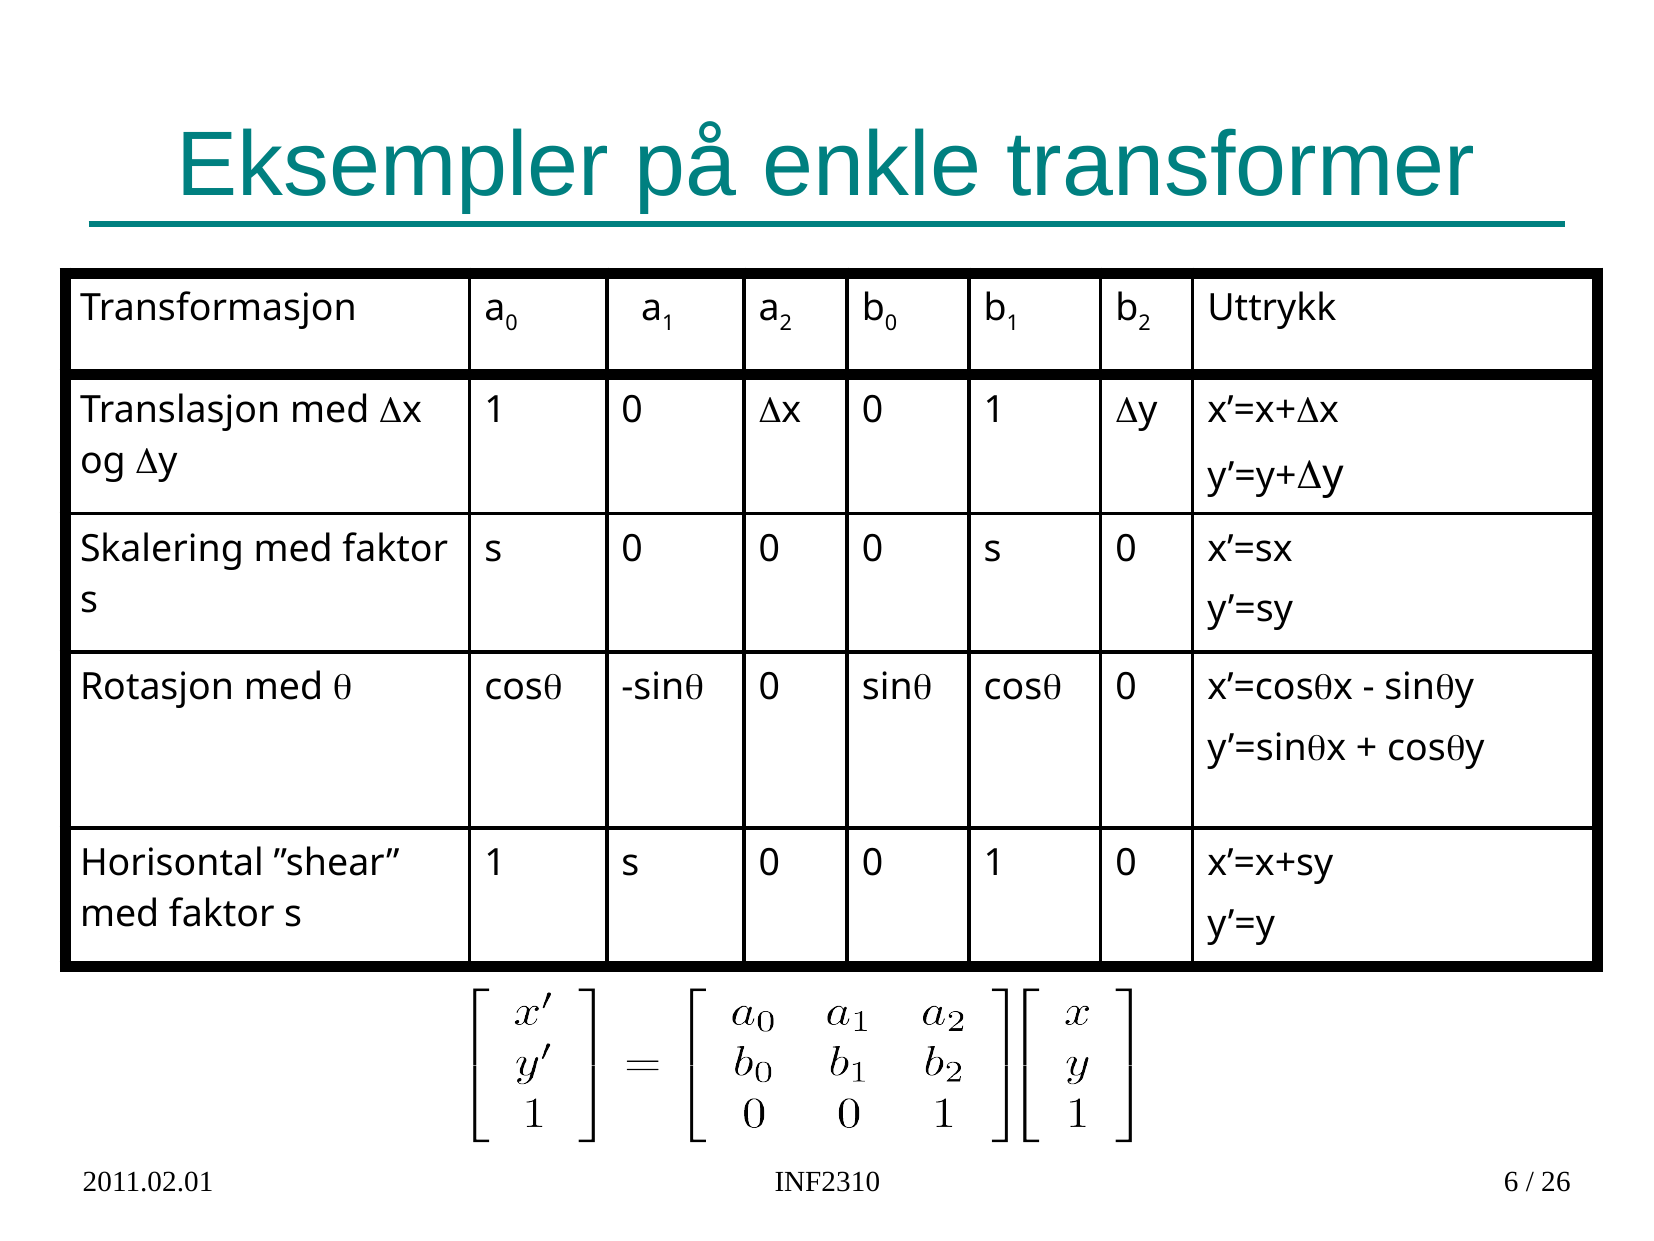

# Eksempler på enkle transformer
| Transformasjon | a0 | a1 | a2 | b0 | b1 | b2 | Uttrykk |
| --- | --- | --- | --- | --- | --- | --- | --- |
| Translasjon med x og y | 1 | 0 | x | 0 | 1 | y | x’=x+x y’=y+y |
| Skalering med faktor s | s | 0 | 0 | 0 | s | 0 | x’=sx y’=sy |
| Rotasjon med  | cos | -sin | 0 | sin | cos | 0 | x’=cosx - siny y’=sinx + cosy |
| Horisontal ”shear” med faktor s | 1 | s | 0 | 0 | 1 | 0 | x’=x+sy y’=y |
2011.02.01
INF2310
6